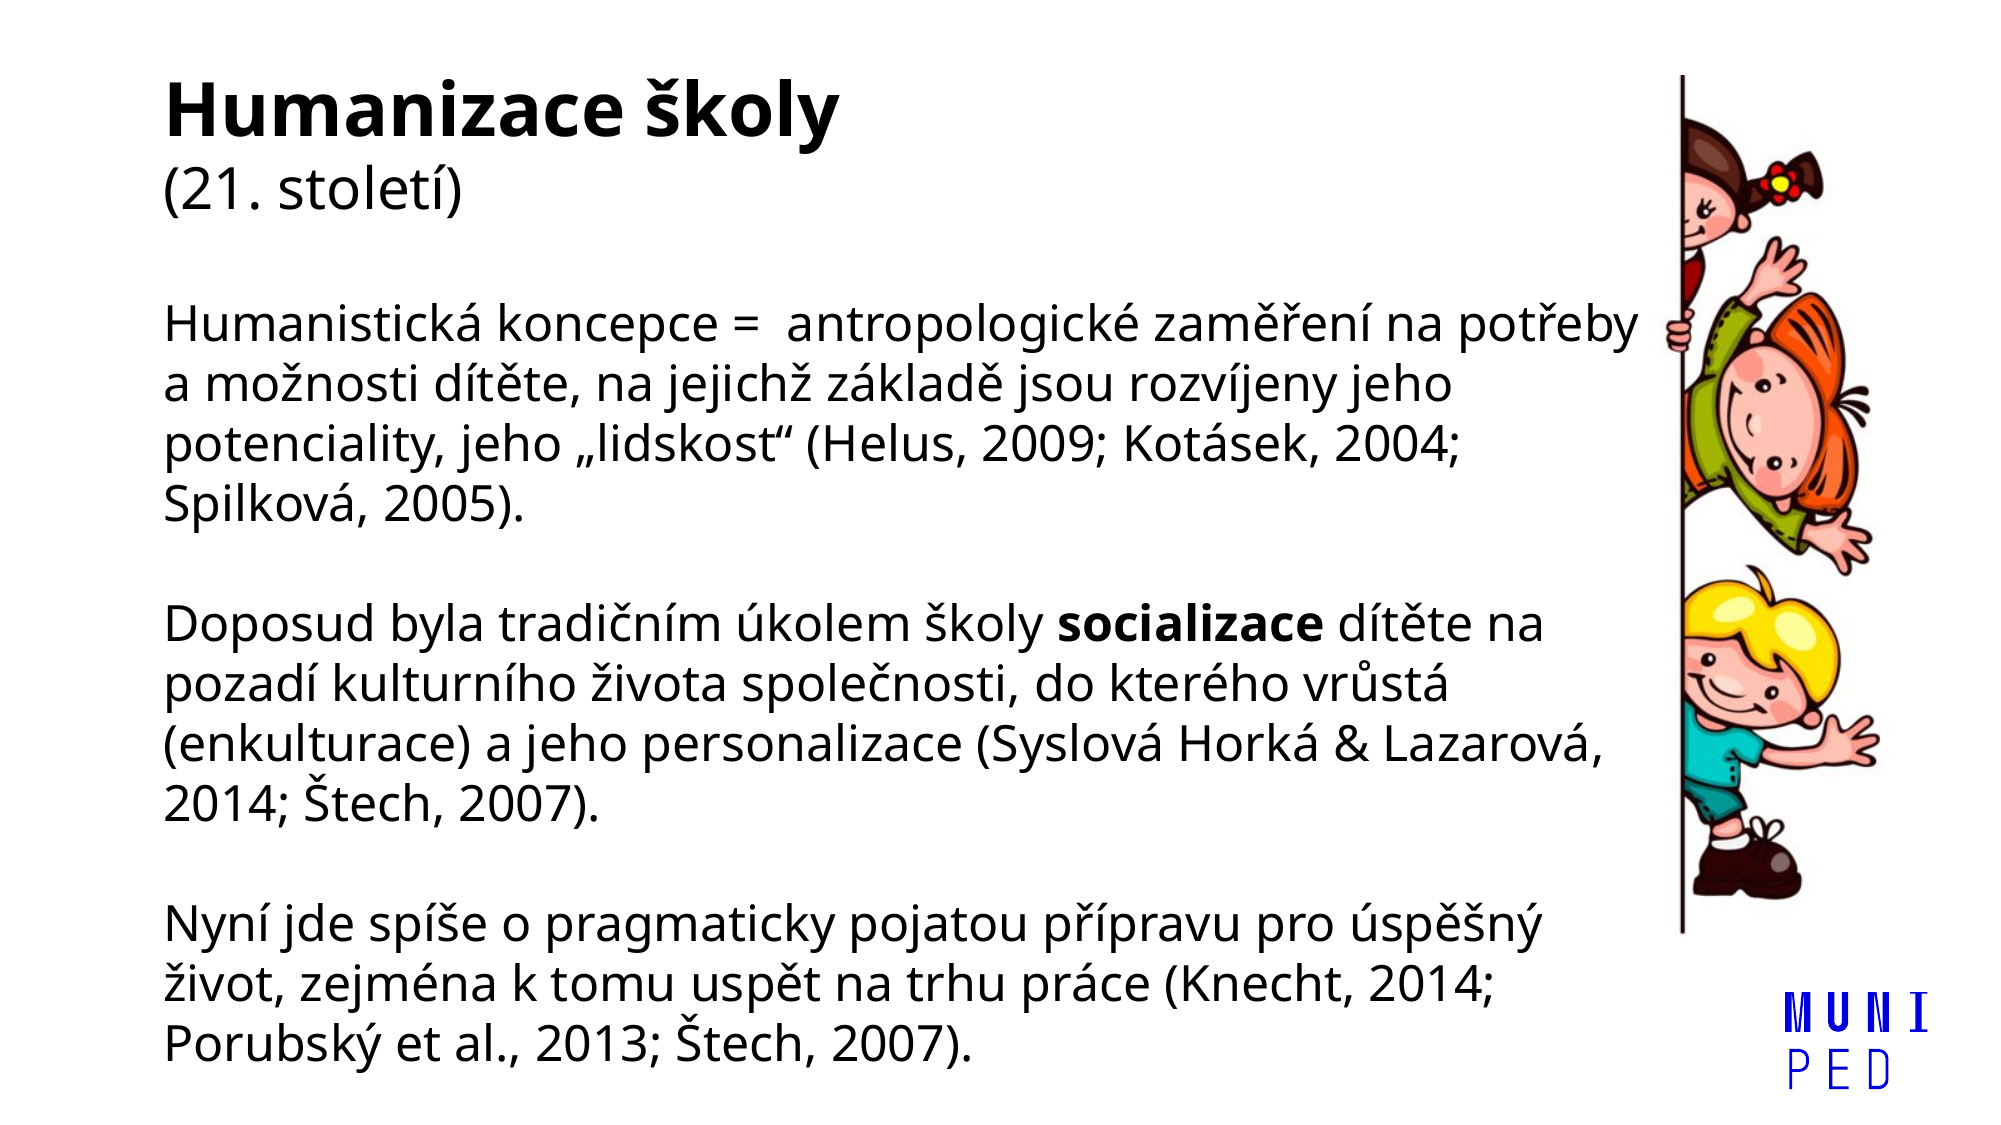

Humanizace školy
(21. století)
Humanistická koncepce = antropologické zaměření na potřeby a možnosti dítěte, na jejichž základě jsou rozvíjeny jeho potenciality, jeho „lidskost“ (Helus, 2009; Kotásek, 2004; Spilková, 2005).
Doposud byla tradičním úkolem školy socializace dítěte na pozadí kulturního života společnosti, do kterého vrůstá (enkulturace) a jeho personalizace (Syslová Horká & Lazarová, 2014; Štech, 2007).
Nyní jde spíše o pragmaticky pojatou přípravu pro úspěšný život, zejména k tomu uspět na trhu práce (Knecht, 2014; Porubský et al., 2013; Štech, 2007).